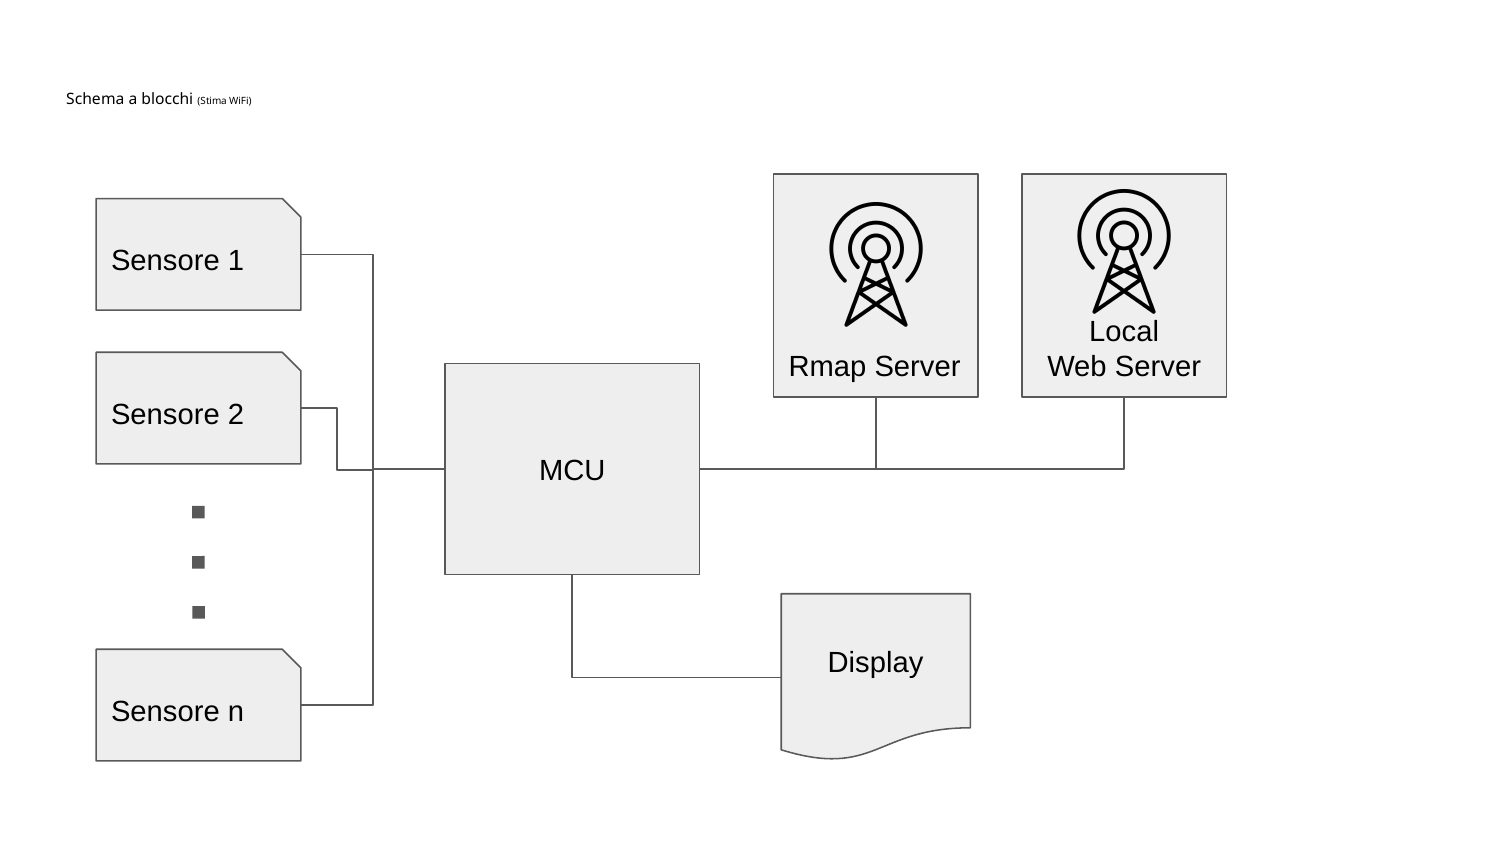

# Schema a blocchi (Stima WiFi)
Rmap Server
Local
Web Server
Sensore 1
Sensore 2
MCU
Display
Sensore n